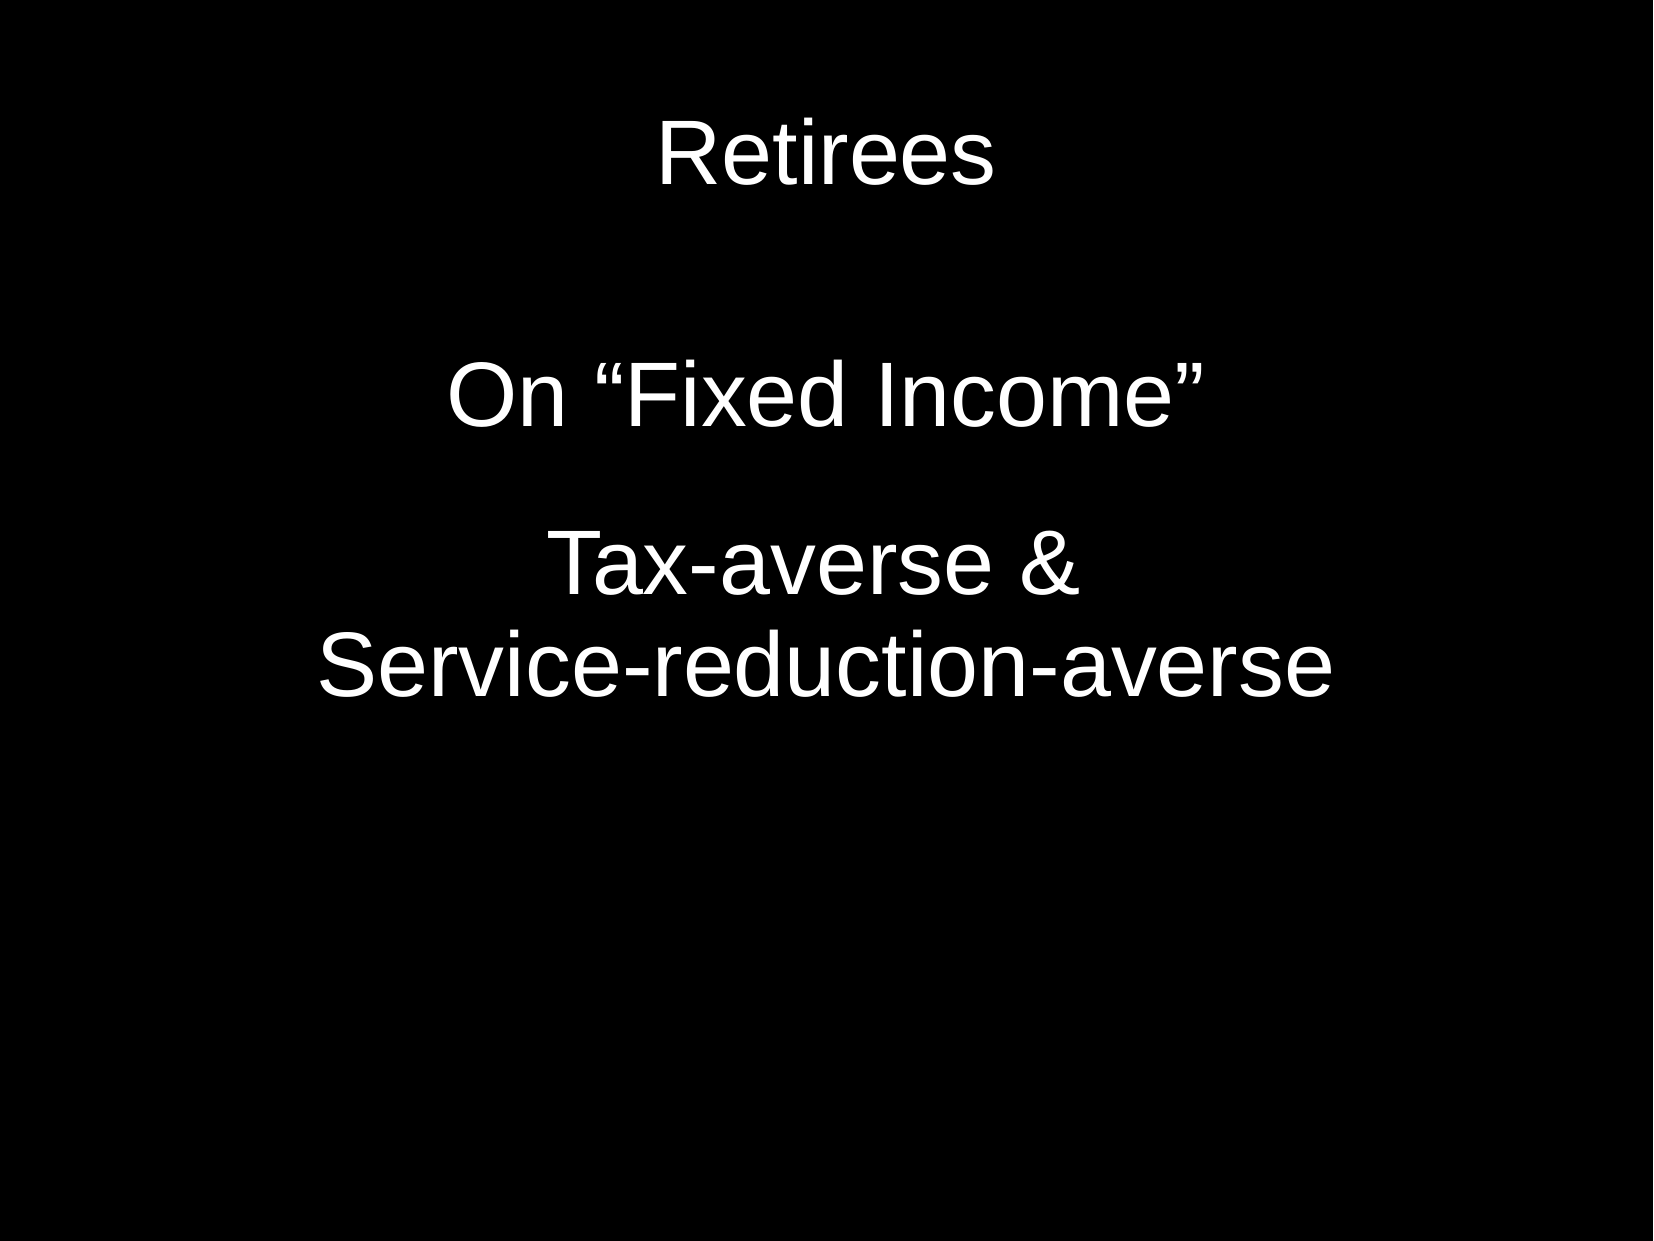

# Retirees
On “Fixed Income”
Tax-averse &
Service-reduction-averse